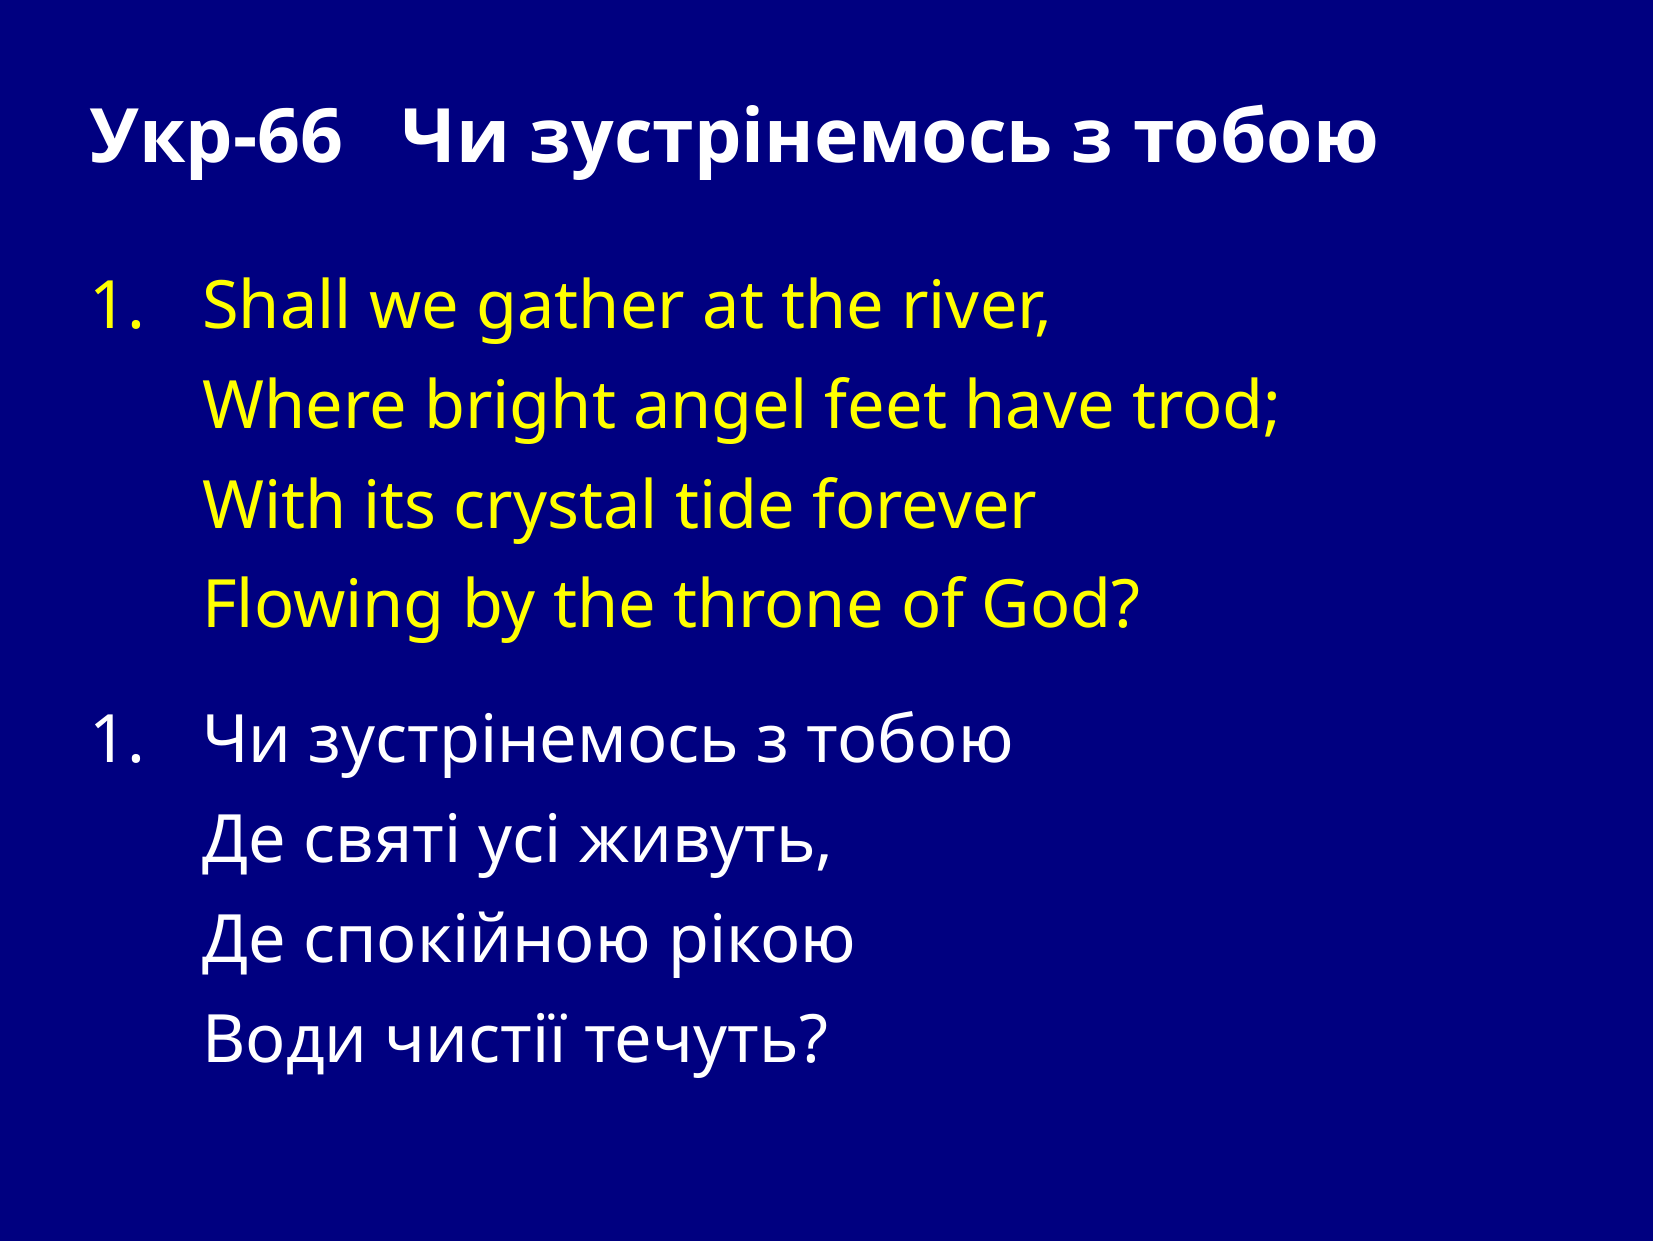

Укр-66 Чи зустрінемось з тобою
1.	Shall we gather at the river,
	Where bright angel feet have trod;
	With its crystal tide forever
	Flowing by the throne of God?
1.	Чи зустрінемось з тобою
	Де святі усі живуть,
	Де спокійною рікою
	Води чистії течуть?